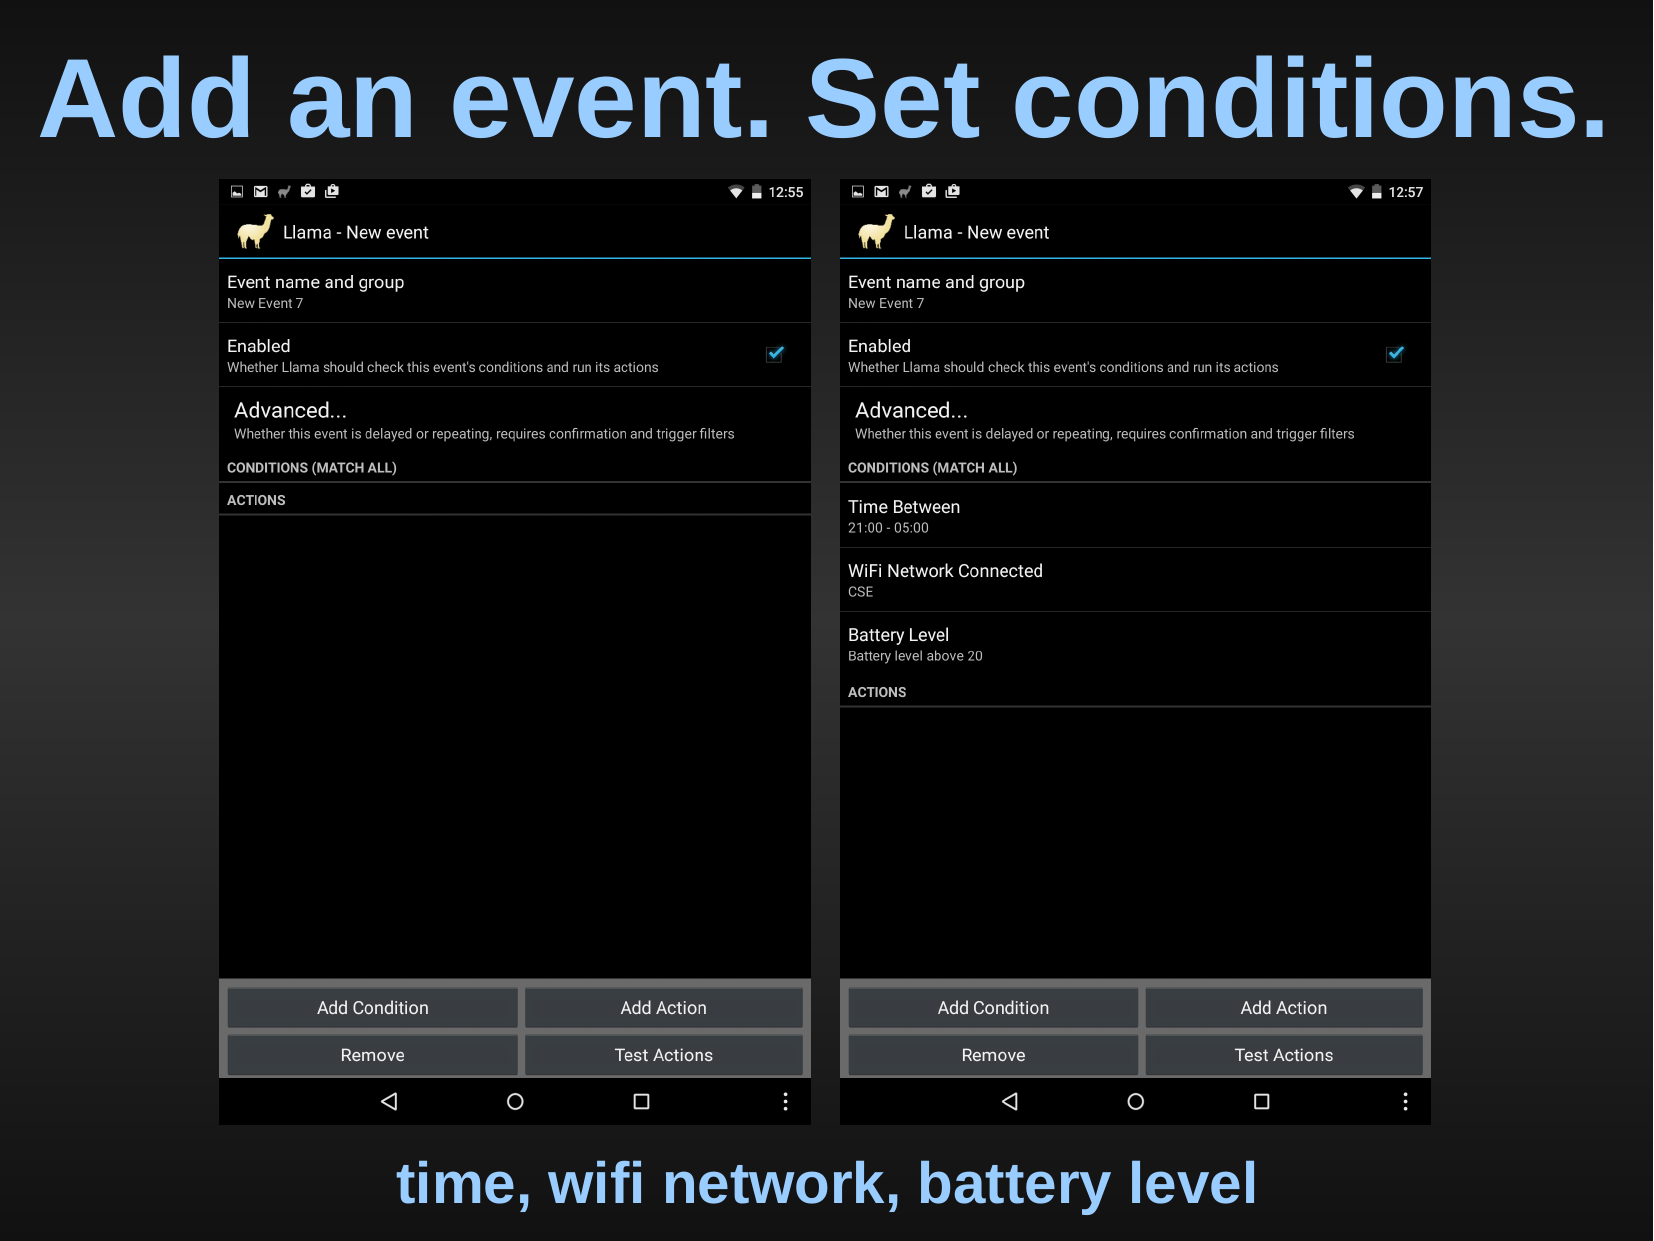

# Add an event. Set conditions.
time, wifi network, battery level